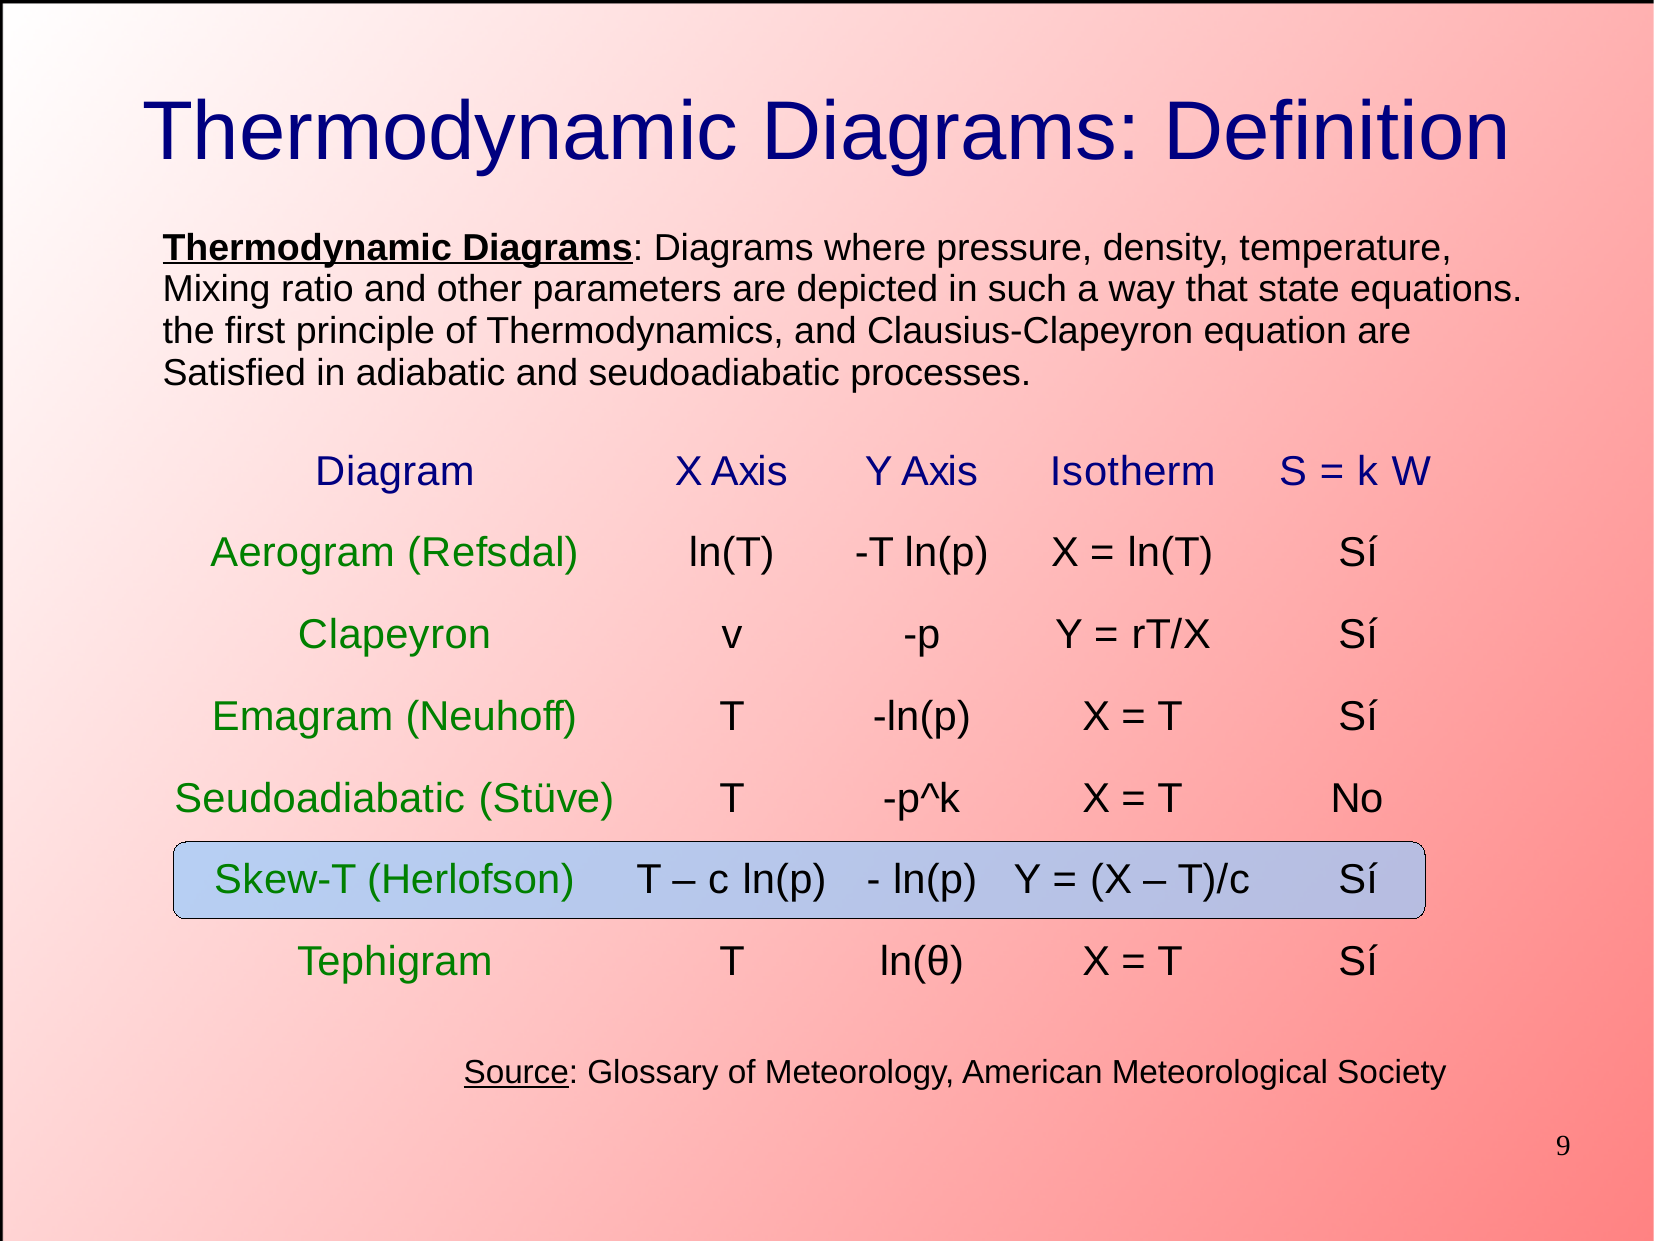

# Thermodynamic Diagrams: Definition
Thermodynamic Diagrams: Diagrams where pressure, density, temperature,
Mixing ratio and other parameters are depicted in such a way that state equations.
the first principle of Thermodynamics, and Clausius-Clapeyron equation are
Satisfied in adiabatic and seudoadiabatic processes.
Source: Glossary of Meteorology, American Meteorological Society
9